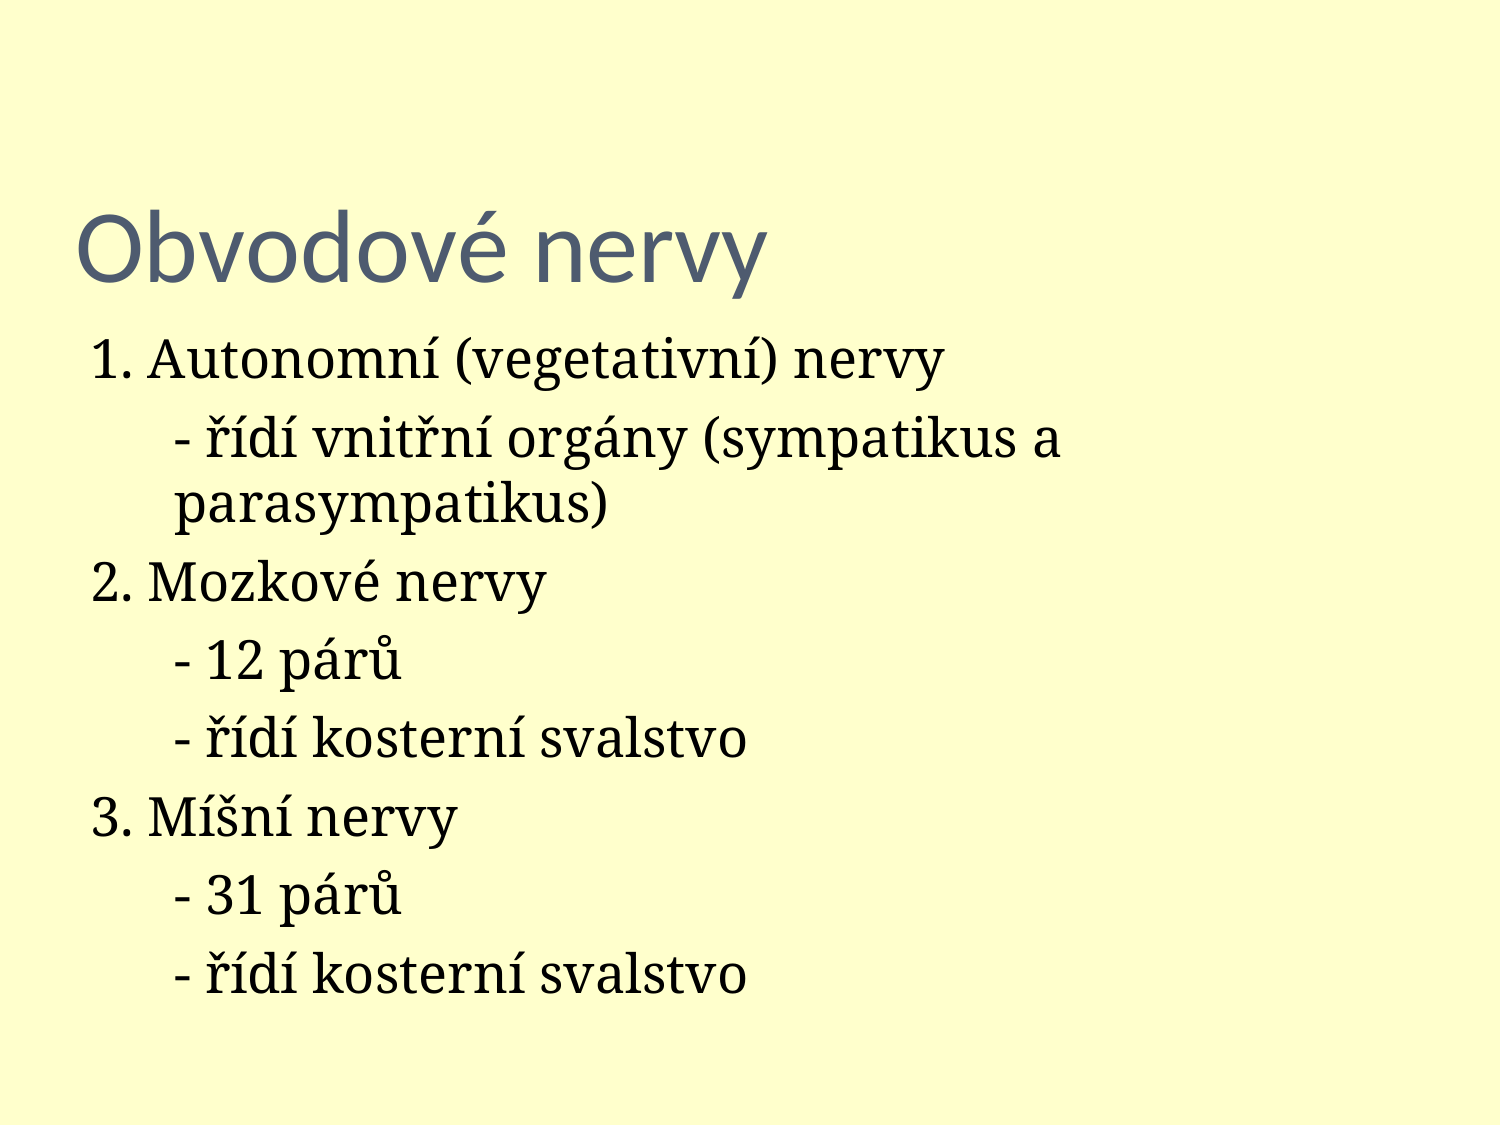

# Obvodové nervy
1. Autonomní (vegetativní) nervy
	- řídí vnitřní orgány (sympatikus a parasympatikus)
2. Mozkové nervy
	- 12 párů
	- řídí kosterní svalstvo
3. Míšní nervy
	- 31 párů
	- řídí kosterní svalstvo